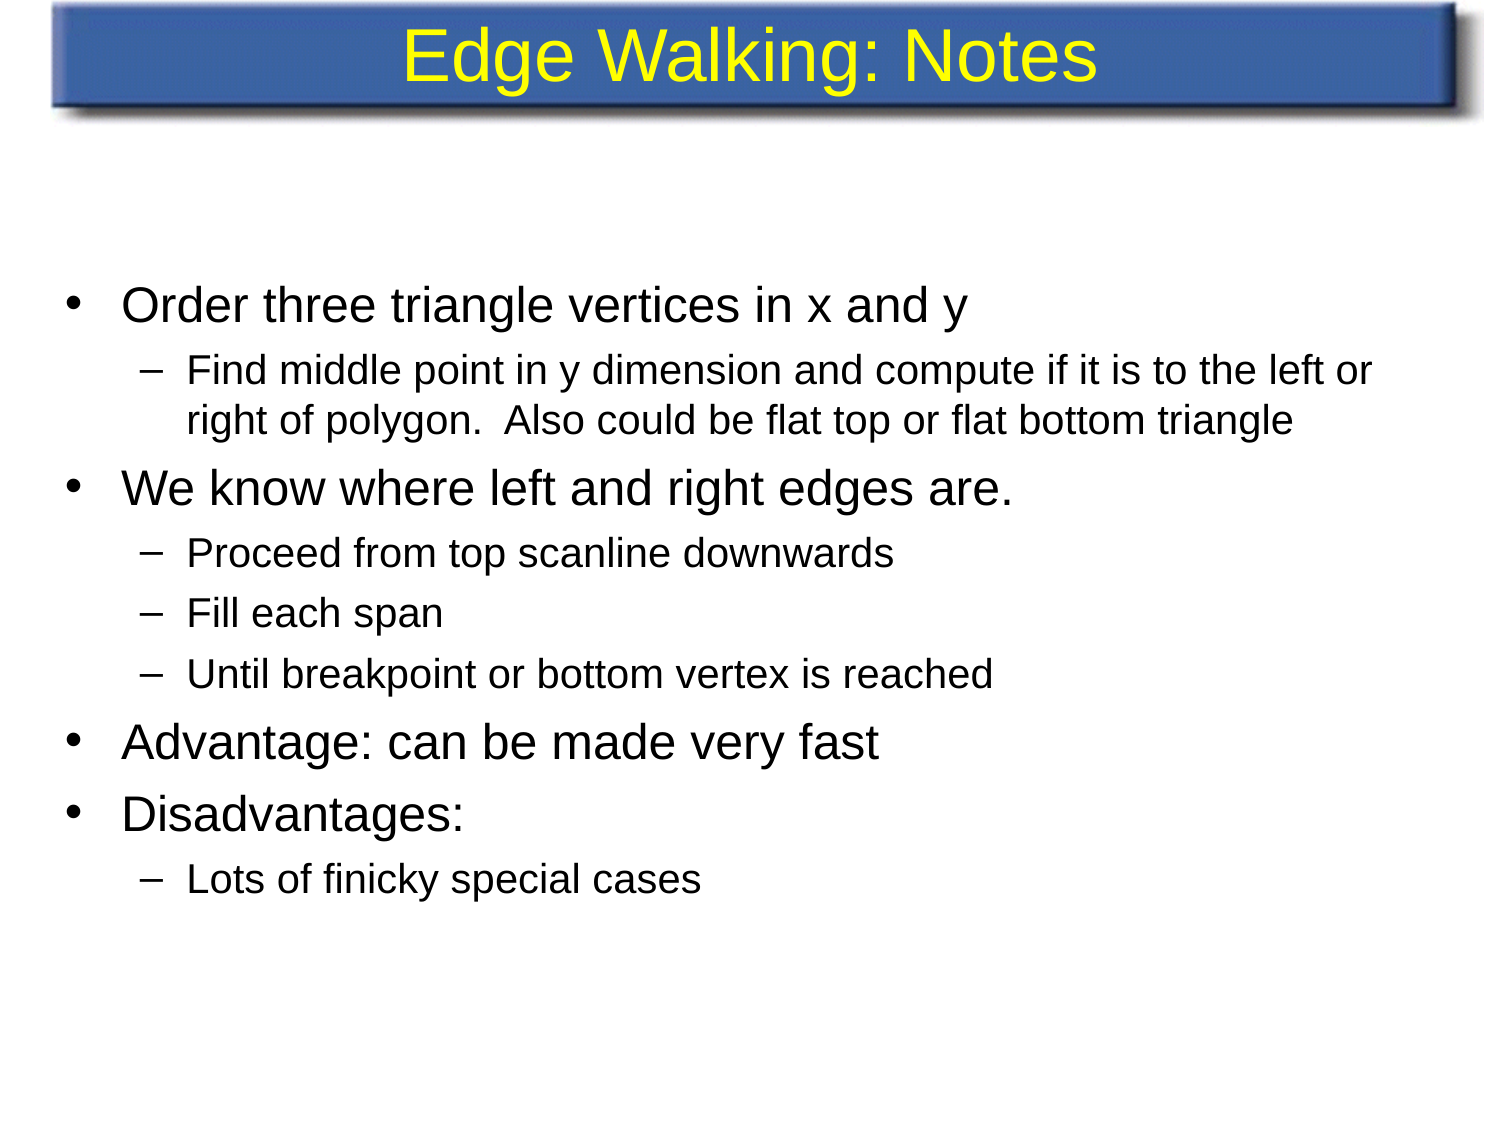

# Edge Walking: Notes
Order three triangle vertices in x and y
Find middle point in y dimension and compute if it is to the left or right of polygon. Also could be flat top or flat bottom triangle
We know where left and right edges are.
Proceed from top scanline downwards
Fill each span
Until breakpoint or bottom vertex is reached
Advantage: can be made very fast
Disadvantages:
Lots of finicky special cases